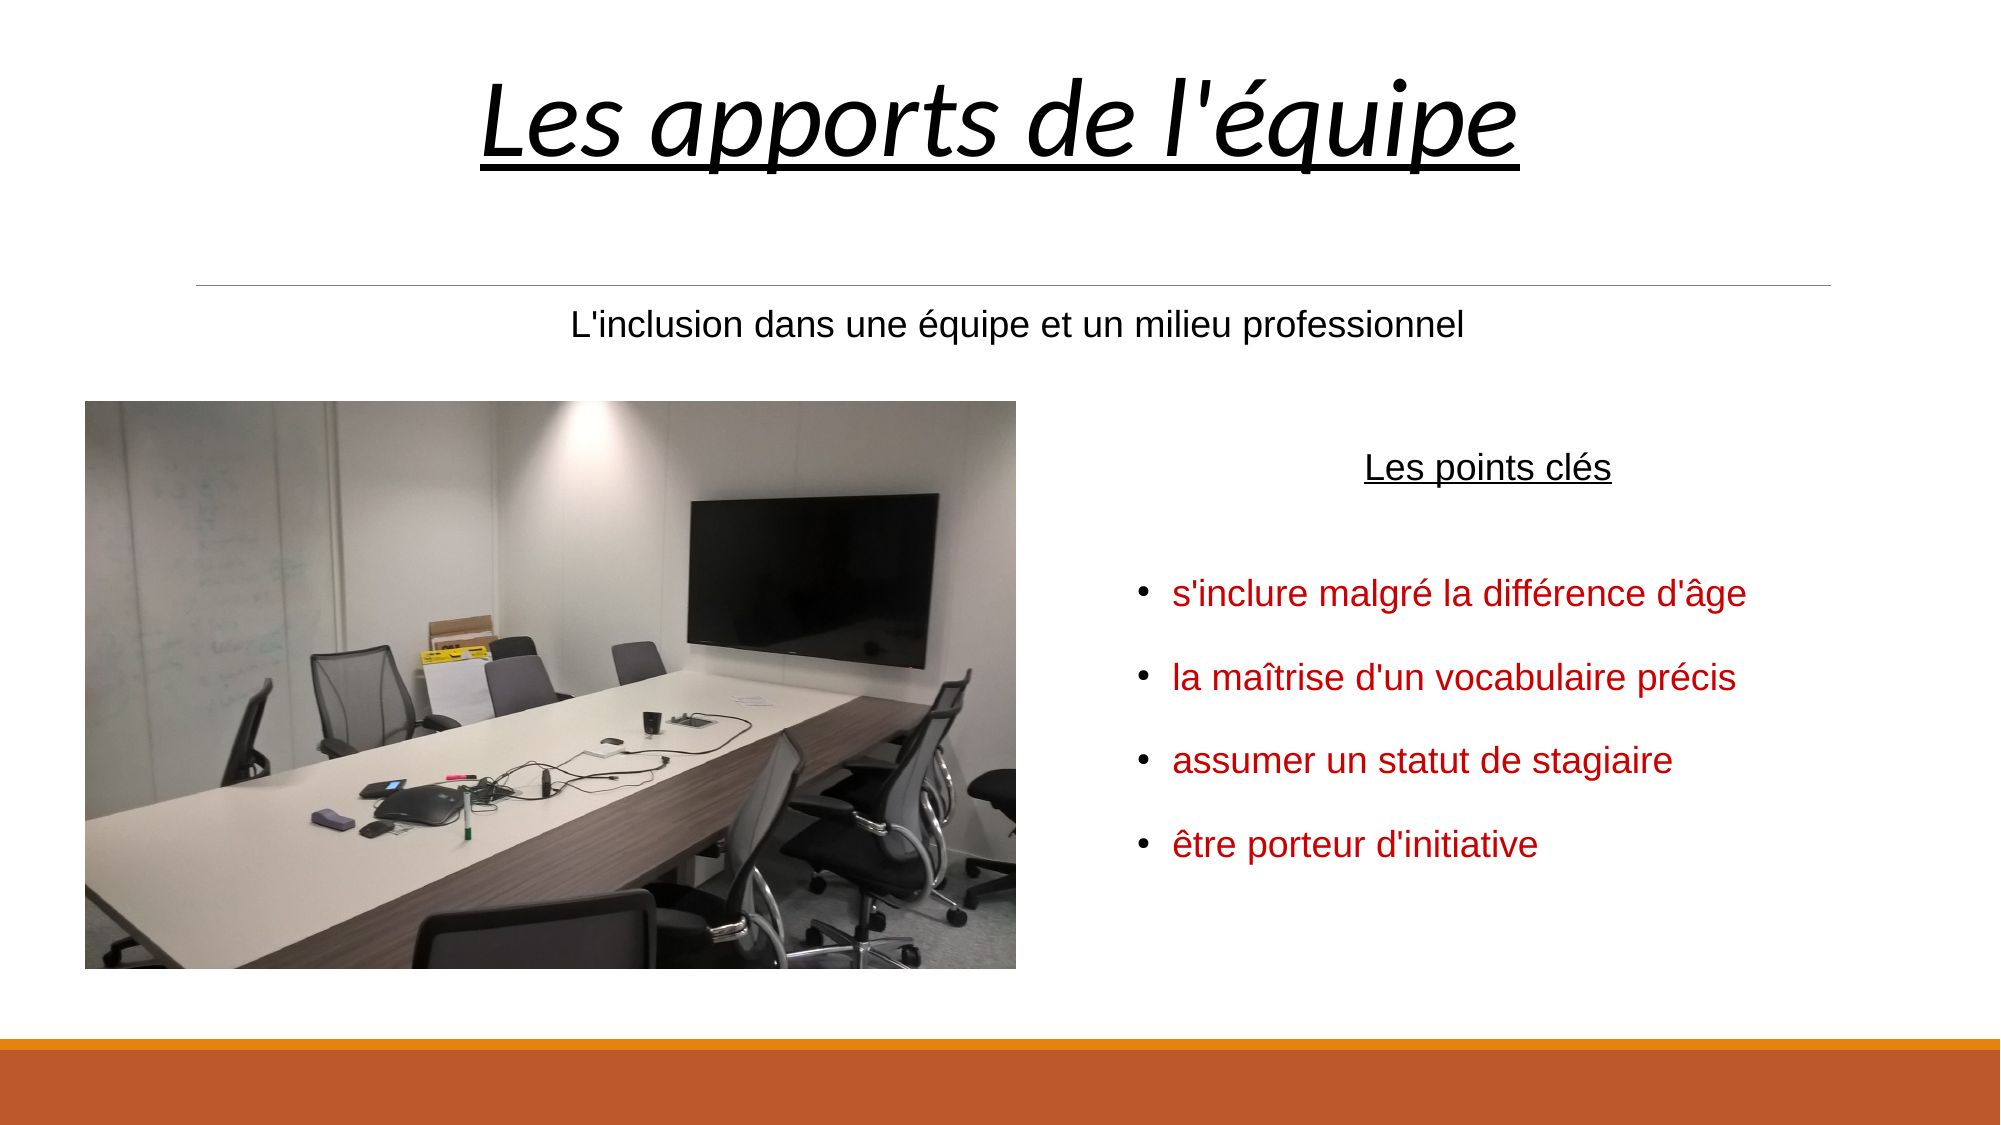

Les apports de l'équipe
L'inclusion dans une équipe et un milieu professionnel
Les points clés
s'inclure malgré la différence d'âge
la maîtrise d'un vocabulaire précis
assumer un statut de stagiaire
être porteur d'initiative